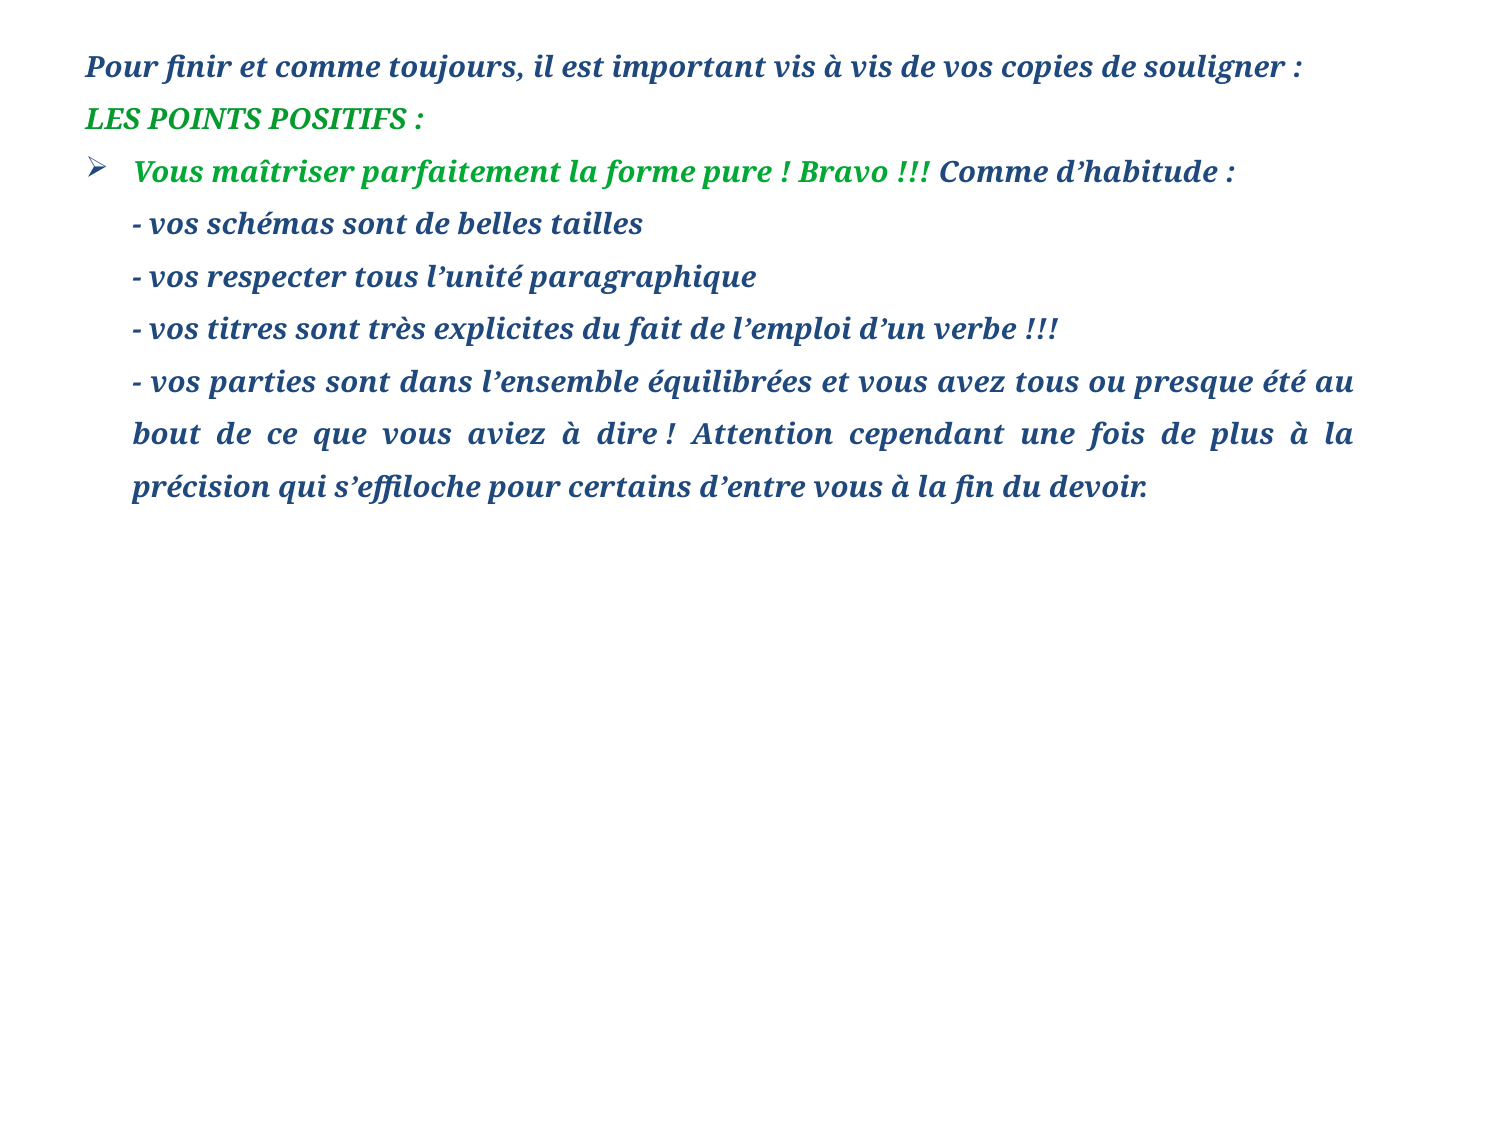

Pour finir et comme toujours, il est important vis à vis de vos copies de souligner :
LES POINTS POSITIFS :
Vous maîtriser parfaitement la forme pure ! Bravo !!! Comme d’habitude :
- vos schémas sont de belles tailles
- vos respecter tous l’unité paragraphique
- vos titres sont très explicites du fait de l’emploi d’un verbe !!!
- vos parties sont dans l’ensemble équilibrées et vous avez tous ou presque été au bout de ce que vous aviez à dire ! Attention cependant une fois de plus à la précision qui s’effiloche pour certains d’entre vous à la fin du devoir.